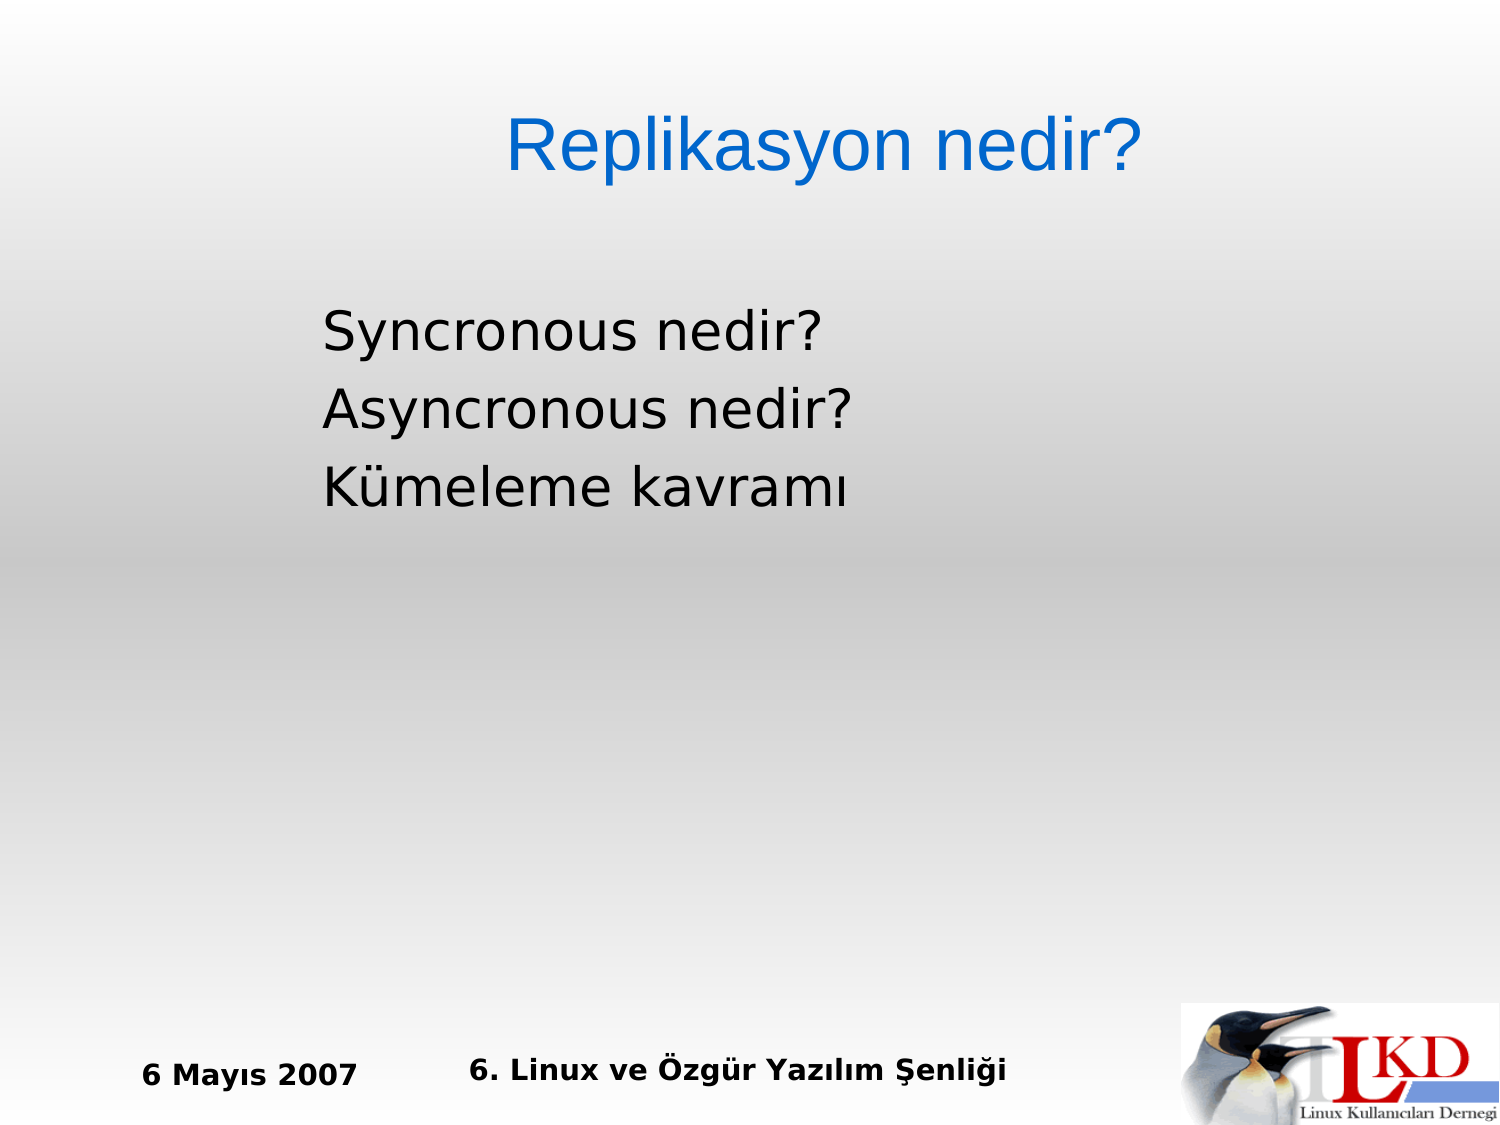

# Replikasyon nedir?
Syncronous nedir?
Asyncronous nedir?
Kümeleme kavramı